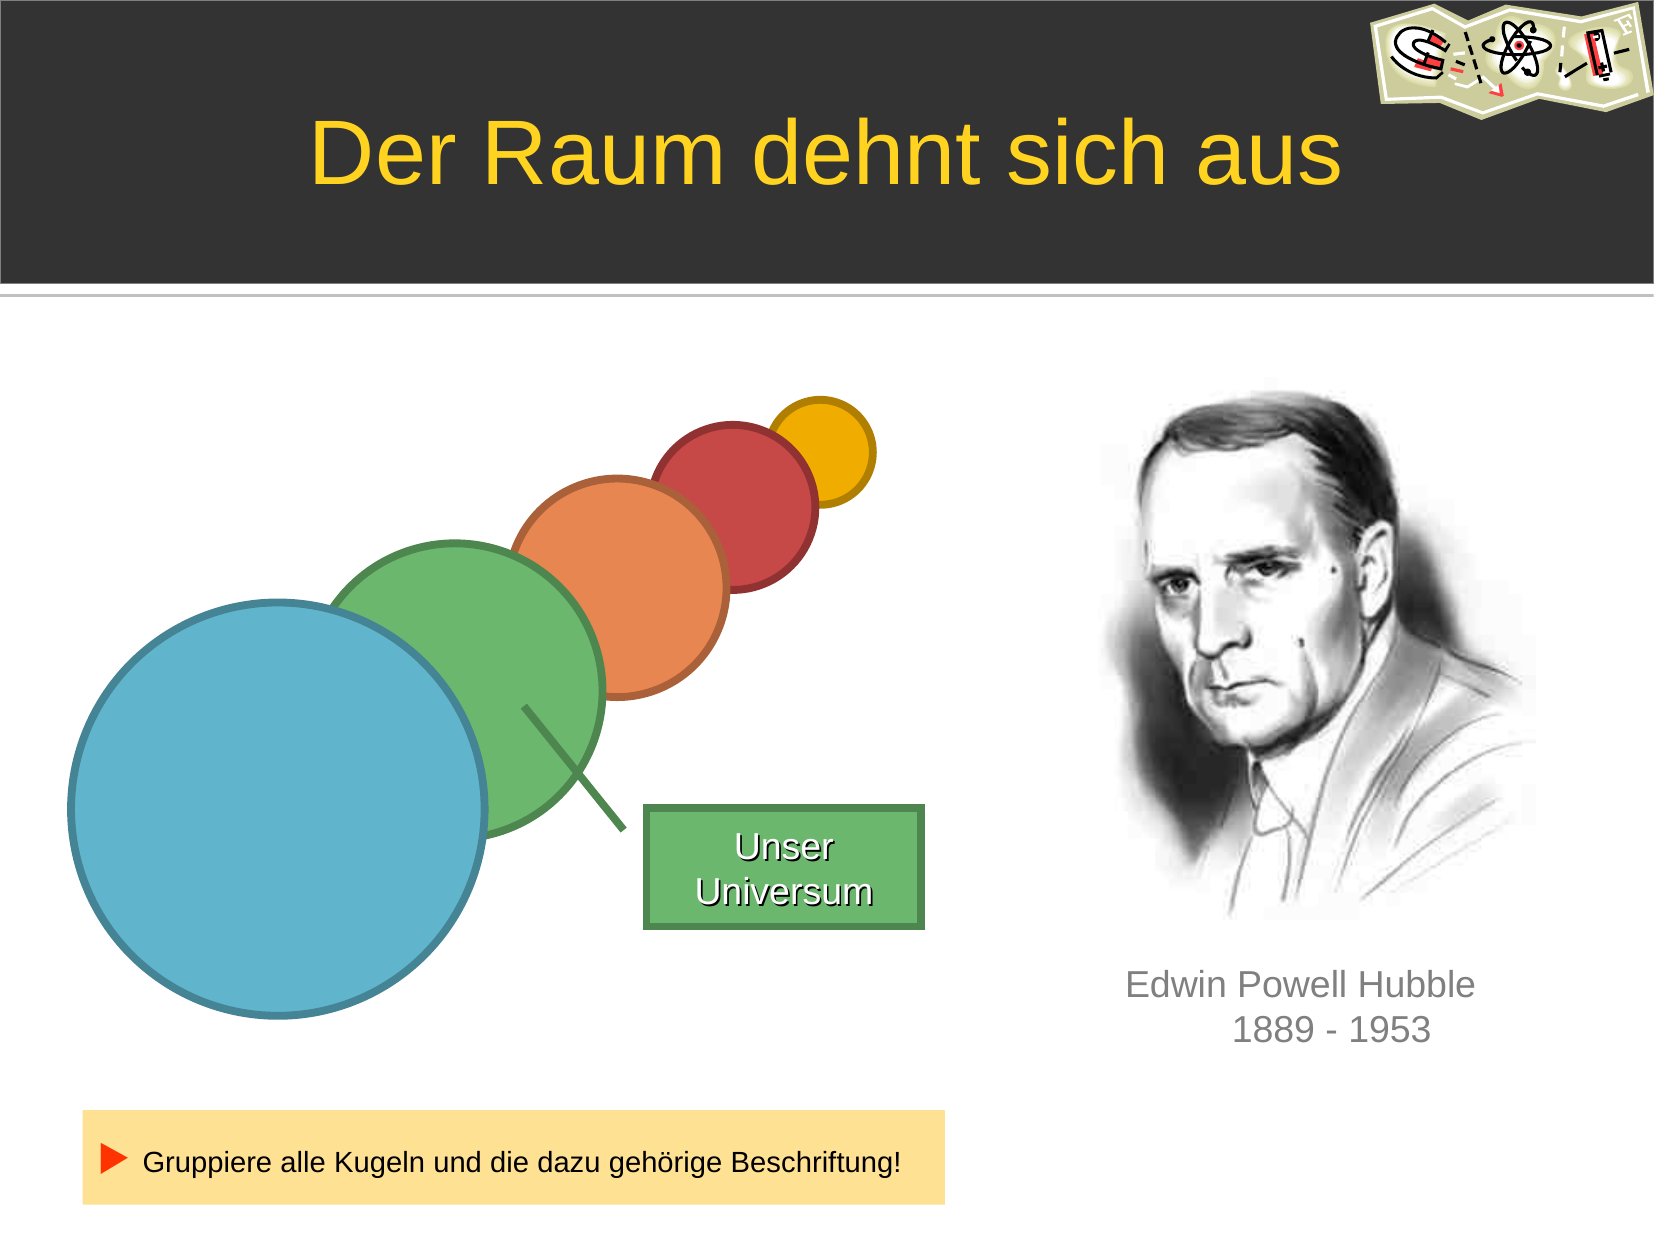

# Der Raum dehnt sich aus
Unser Universum
Edwin Powell Hubble
1889 - 1953
 Gruppiere alle Kugeln und die dazu gehörige Beschriftung!